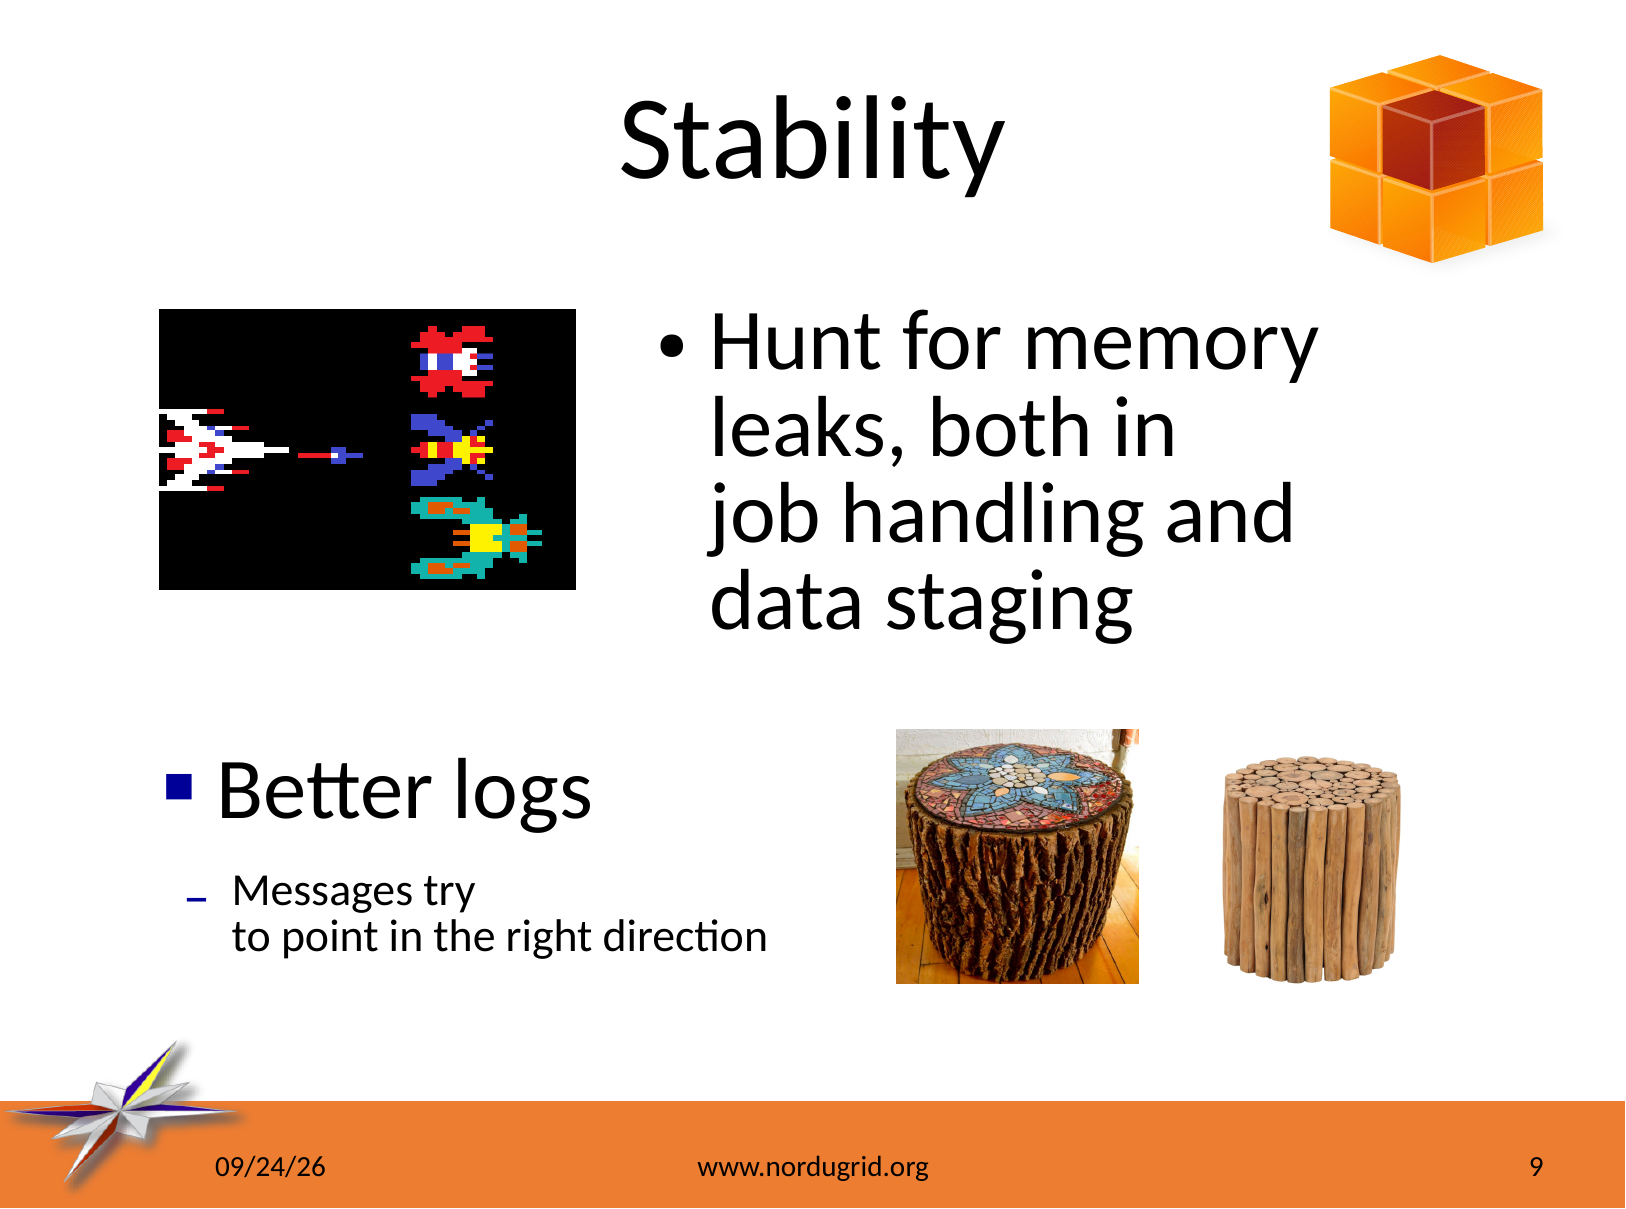

# Stability
Hunt for memory leaks, both in
job handling and data staging
Better logs
Messages try
to point in the right direction
www.nordugrid.org
9